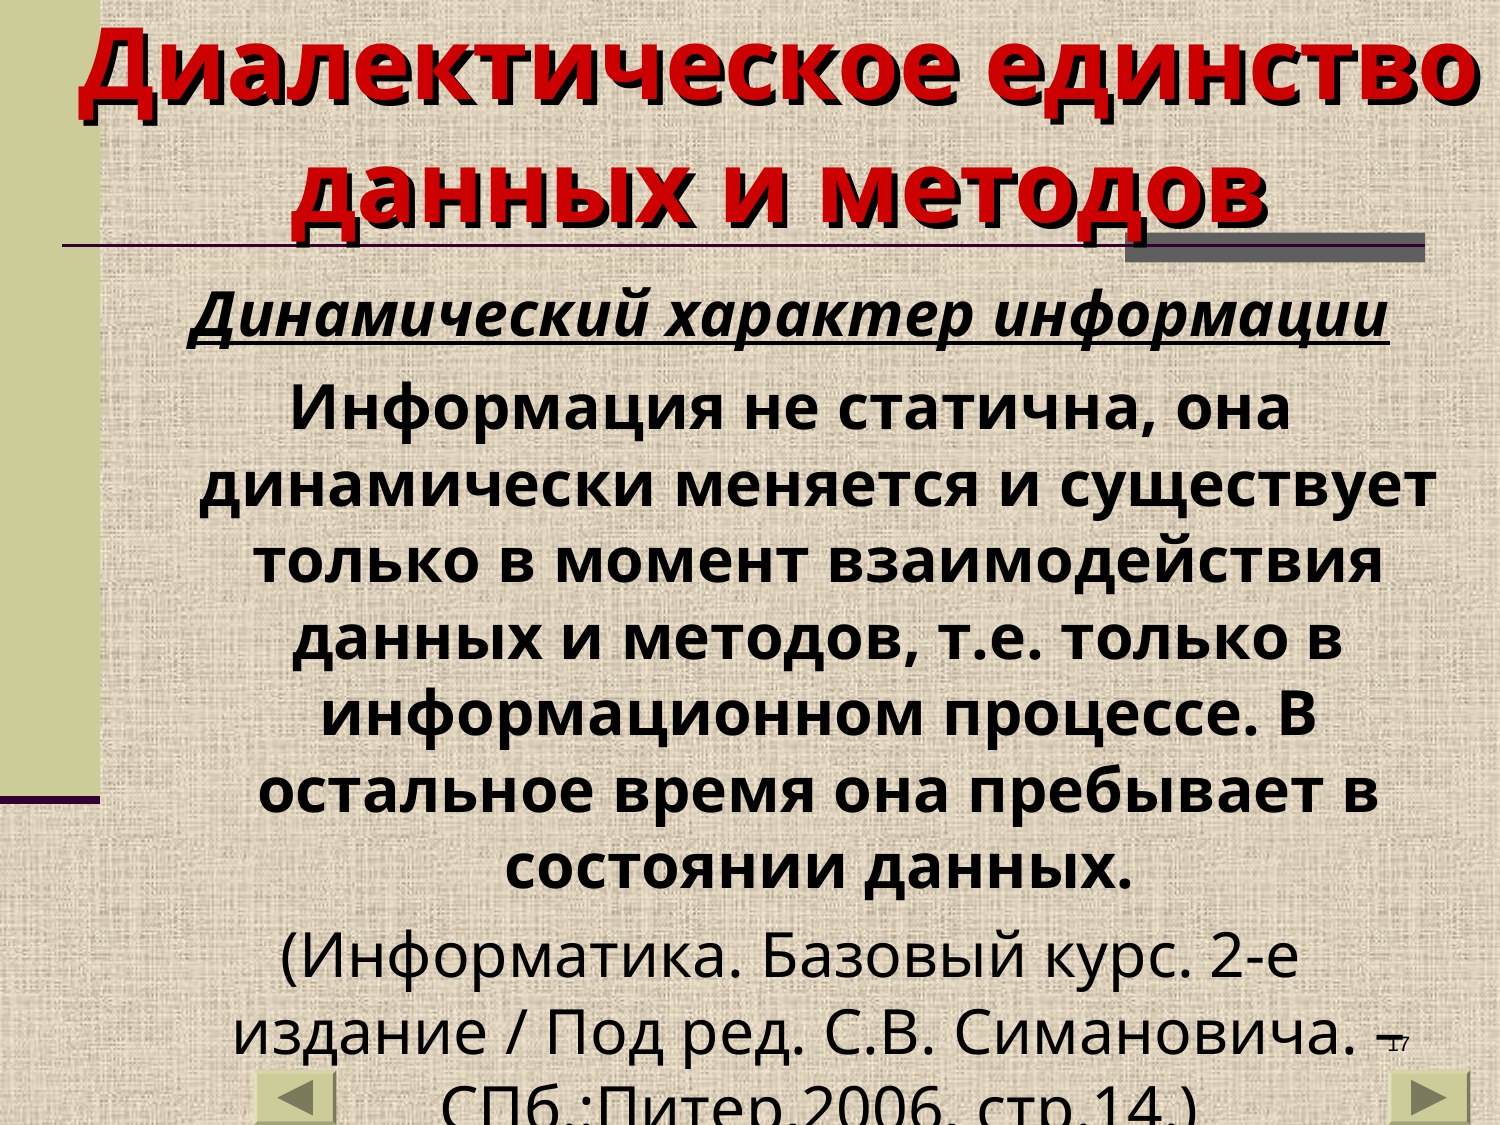

Диалектическое единство данных и методов
# Динамический характер информации
Информация не статична, она динамически меняется и существует только в момент взаимодействия данных и методов, т.е. только в информационном процессе. В остальное время она пребывает в состоянии данных.
(Информатика. Базовый курс. 2-е издание / Под ред. С.В. Симановича. – СПб.:Питер,2006, стр.14.)
17